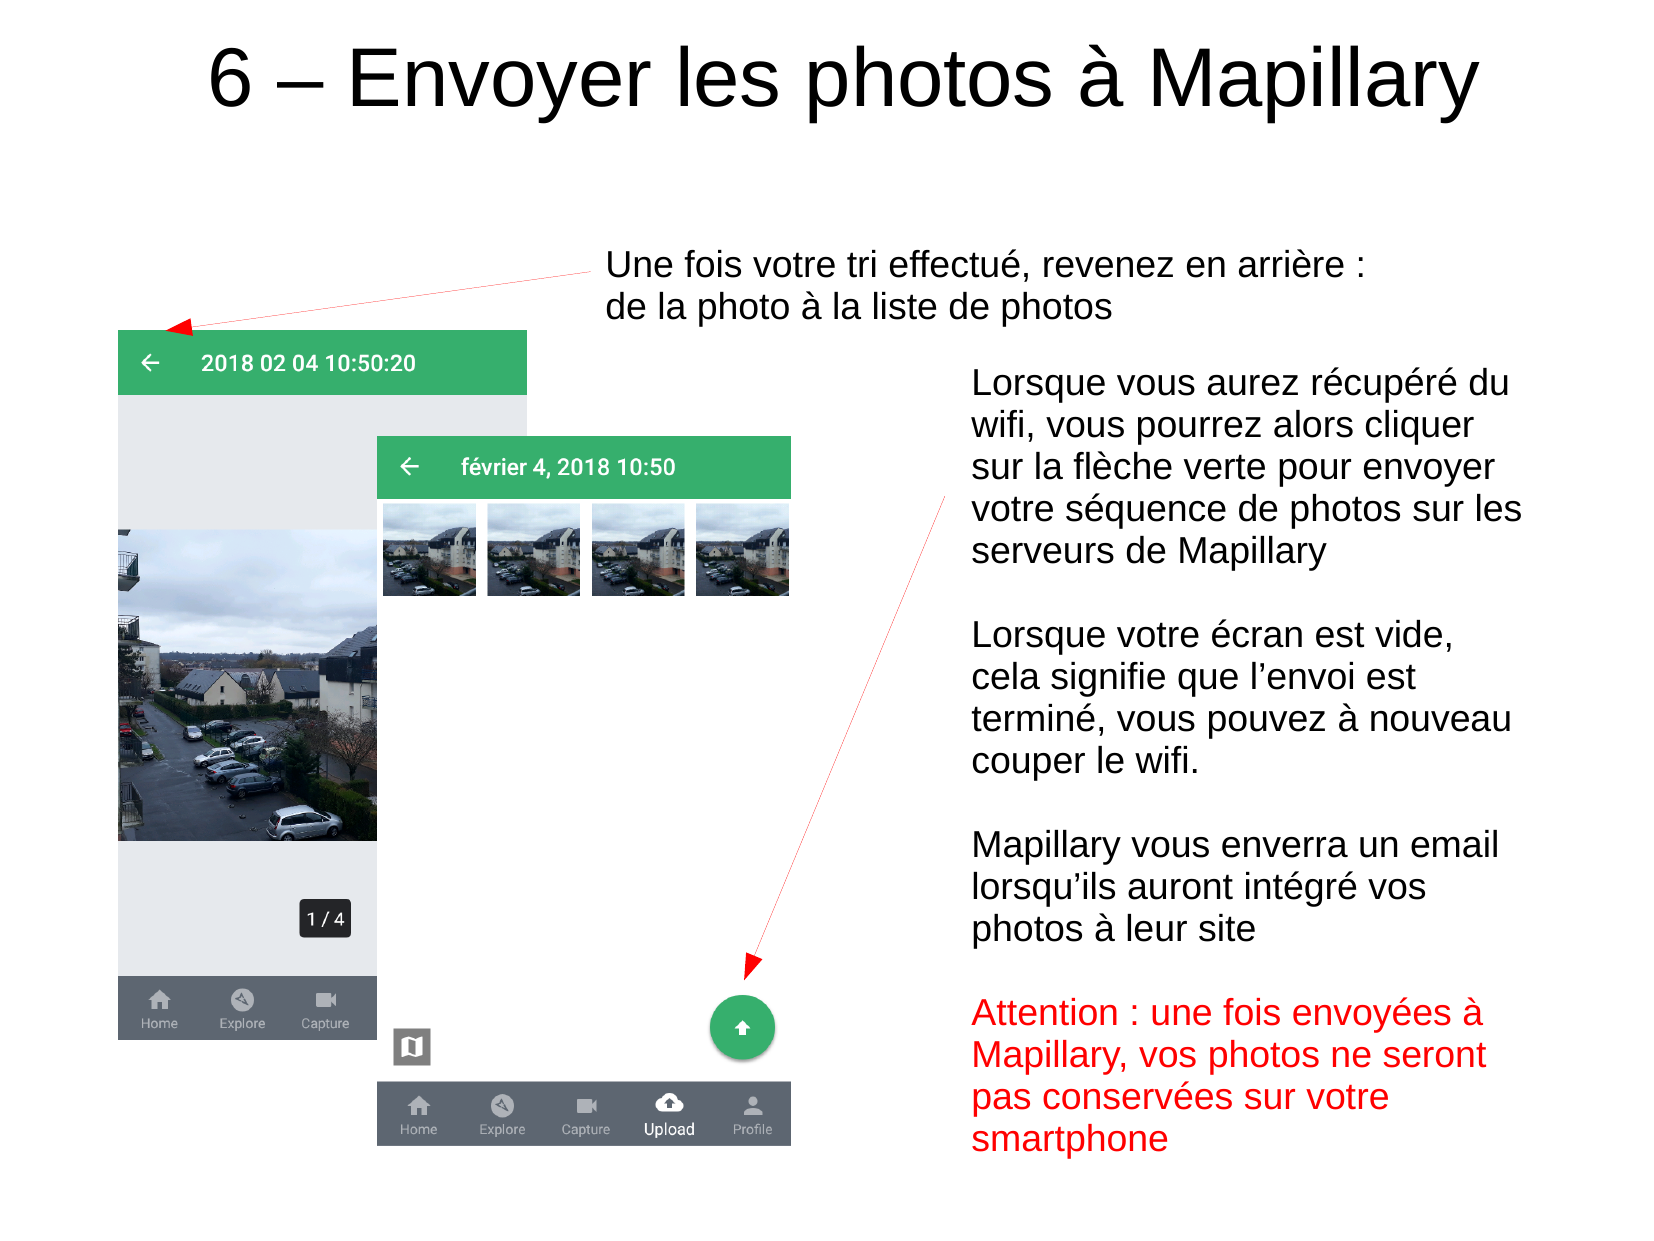

6 – Envoyer les photos à Mapillary
Une fois votre tri effectué, revenez en arrière :
de la photo à la liste de photos
Lorsque vous aurez récupéré du wifi, vous pourrez alors cliquer sur la flèche verte pour envoyer votre séquence de photos sur les serveurs de Mapillary
Lorsque votre écran est vide, cela signifie que l’envoi est terminé, vous pouvez à nouveau couper le wifi.
Mapillary vous enverra un email lorsqu’ils auront intégré vos photos à leur site
Attention : une fois envoyées à Mapillary, vos photos ne seront pas conservées sur votre smartphone